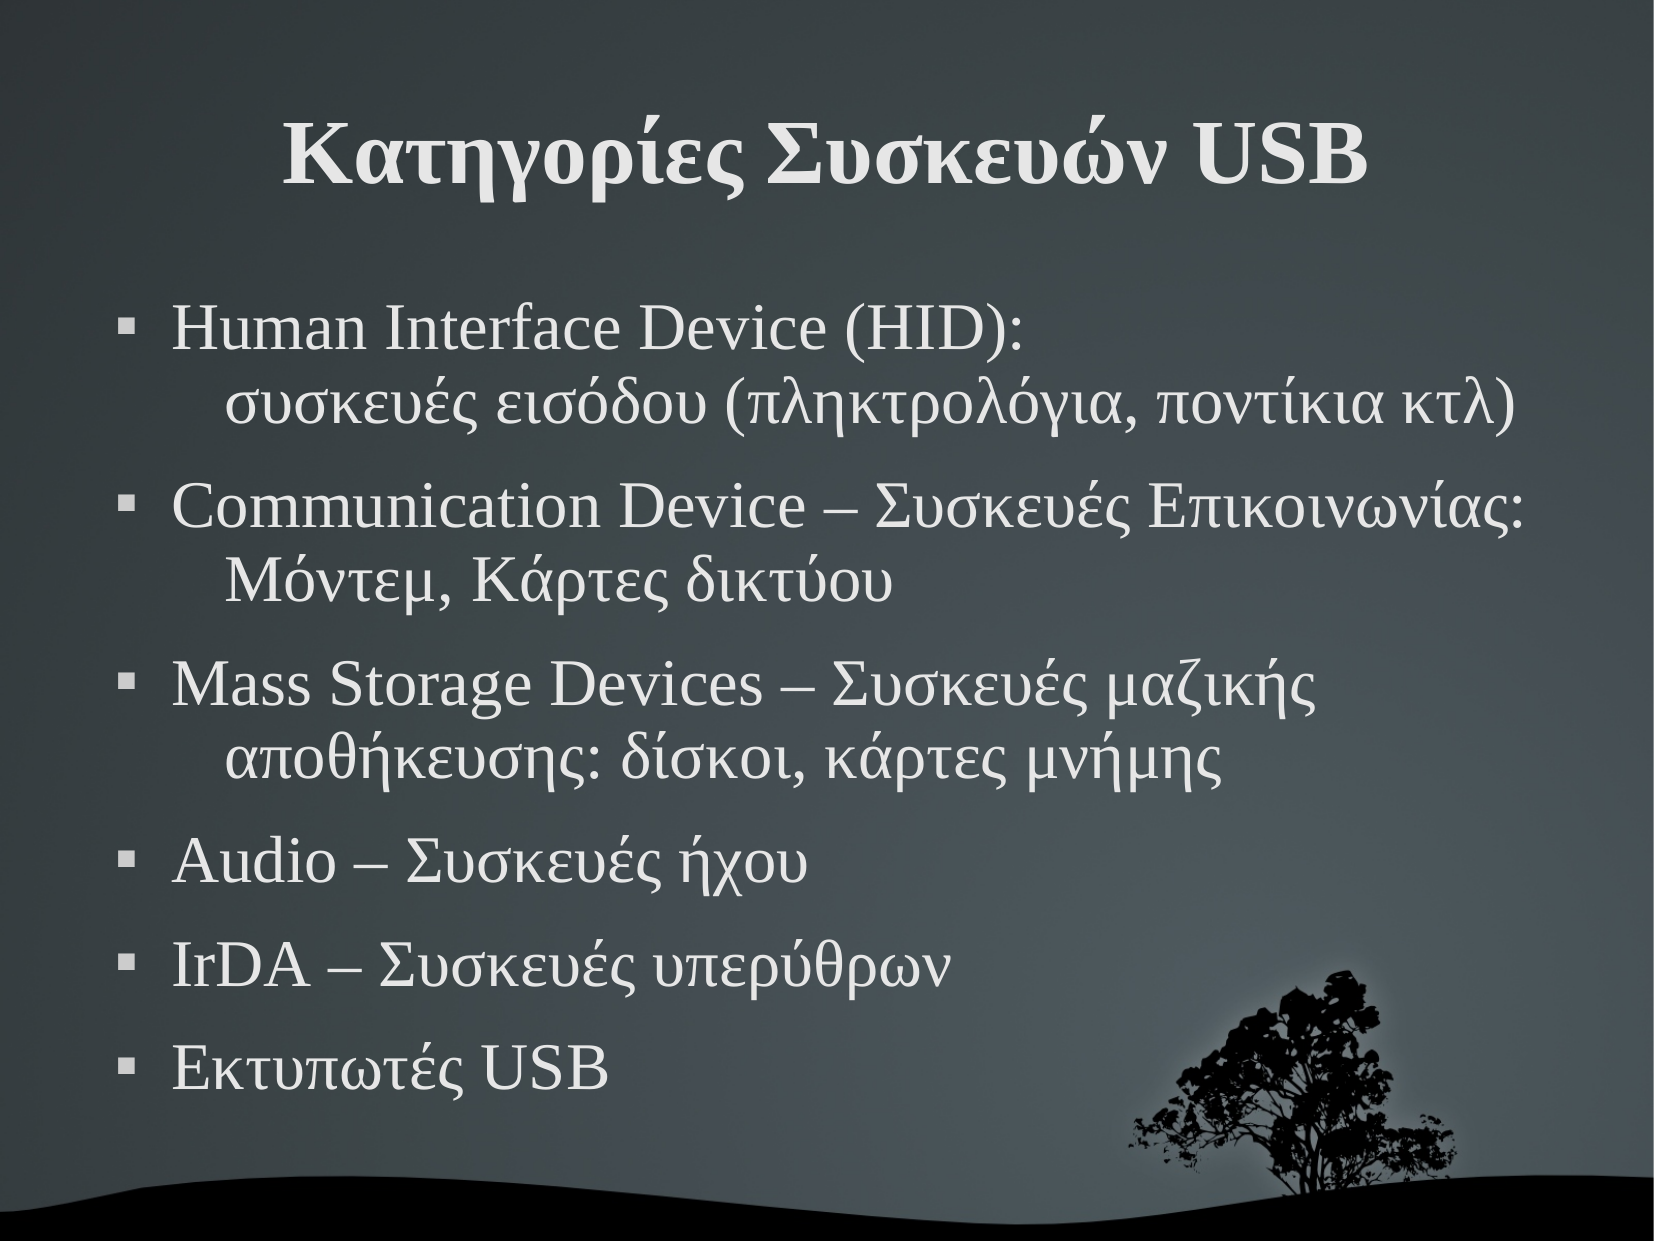

# Κατηγορίες Συσκευών USB
Human Interface Device (HID):
συσκευές εισόδου (πληκτρολόγια, ποντίκια κτλ)
Communication Device – Συσκευές Επικοινωνίας:
Μόντεμ, Κάρτες δικτύου
Mass Storage Devices – Συσκευές μαζικής αποθήκευσης: δίσκοι, κάρτες μνήμης
Audio – Συσκευές ήχου
IrDA – Συσκευές υπερύθρων
Εκτυπωτές USB